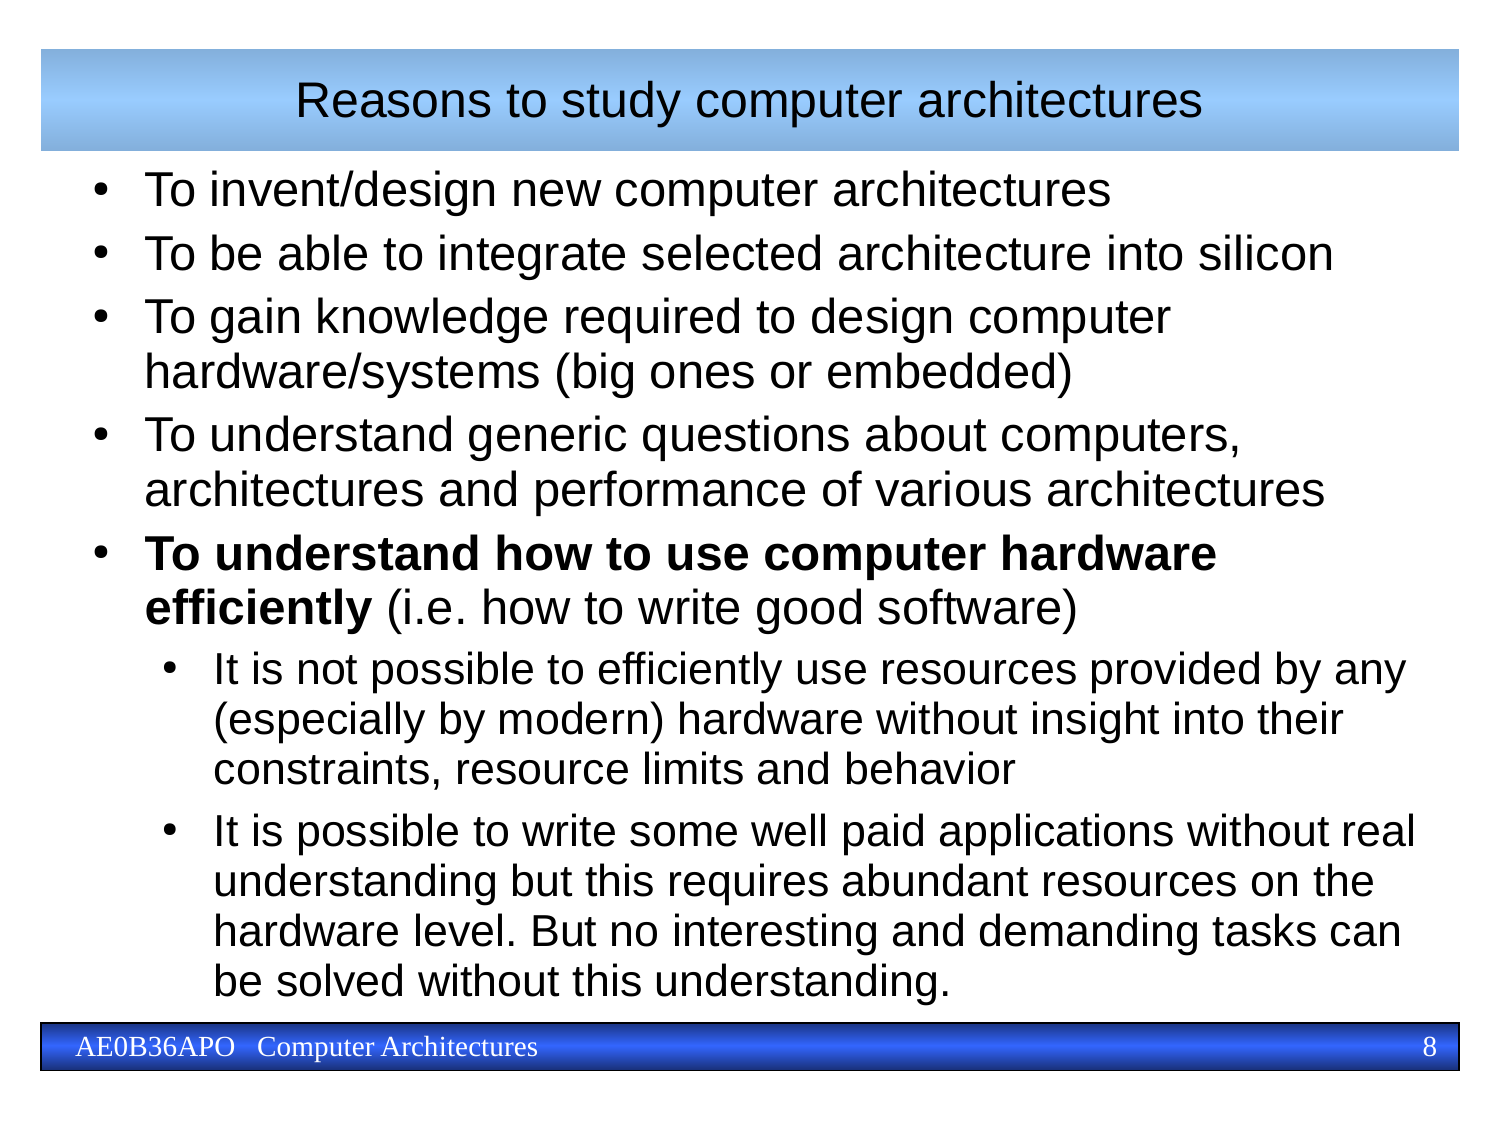

# Reasons to study computer architectures
To invent/design new computer architectures
To be able to integrate selected architecture into silicon
To gain knowledge required to design computer hardware/systems (big ones or embedded)
To understand generic questions about computers, architectures and performance of various architectures
To understand how to use computer hardware efficiently (i.e. how to write good software)
It is not possible to efficiently use resources provided by any (especially by modern) hardware without insight into their constraints, resource limits and behavior
It is possible to write some well paid applications without real understanding but this requires abundant resources on the hardware level. But no interesting and demanding tasks can be solved without this understanding.
AE0B36APO Computer Architectures
8